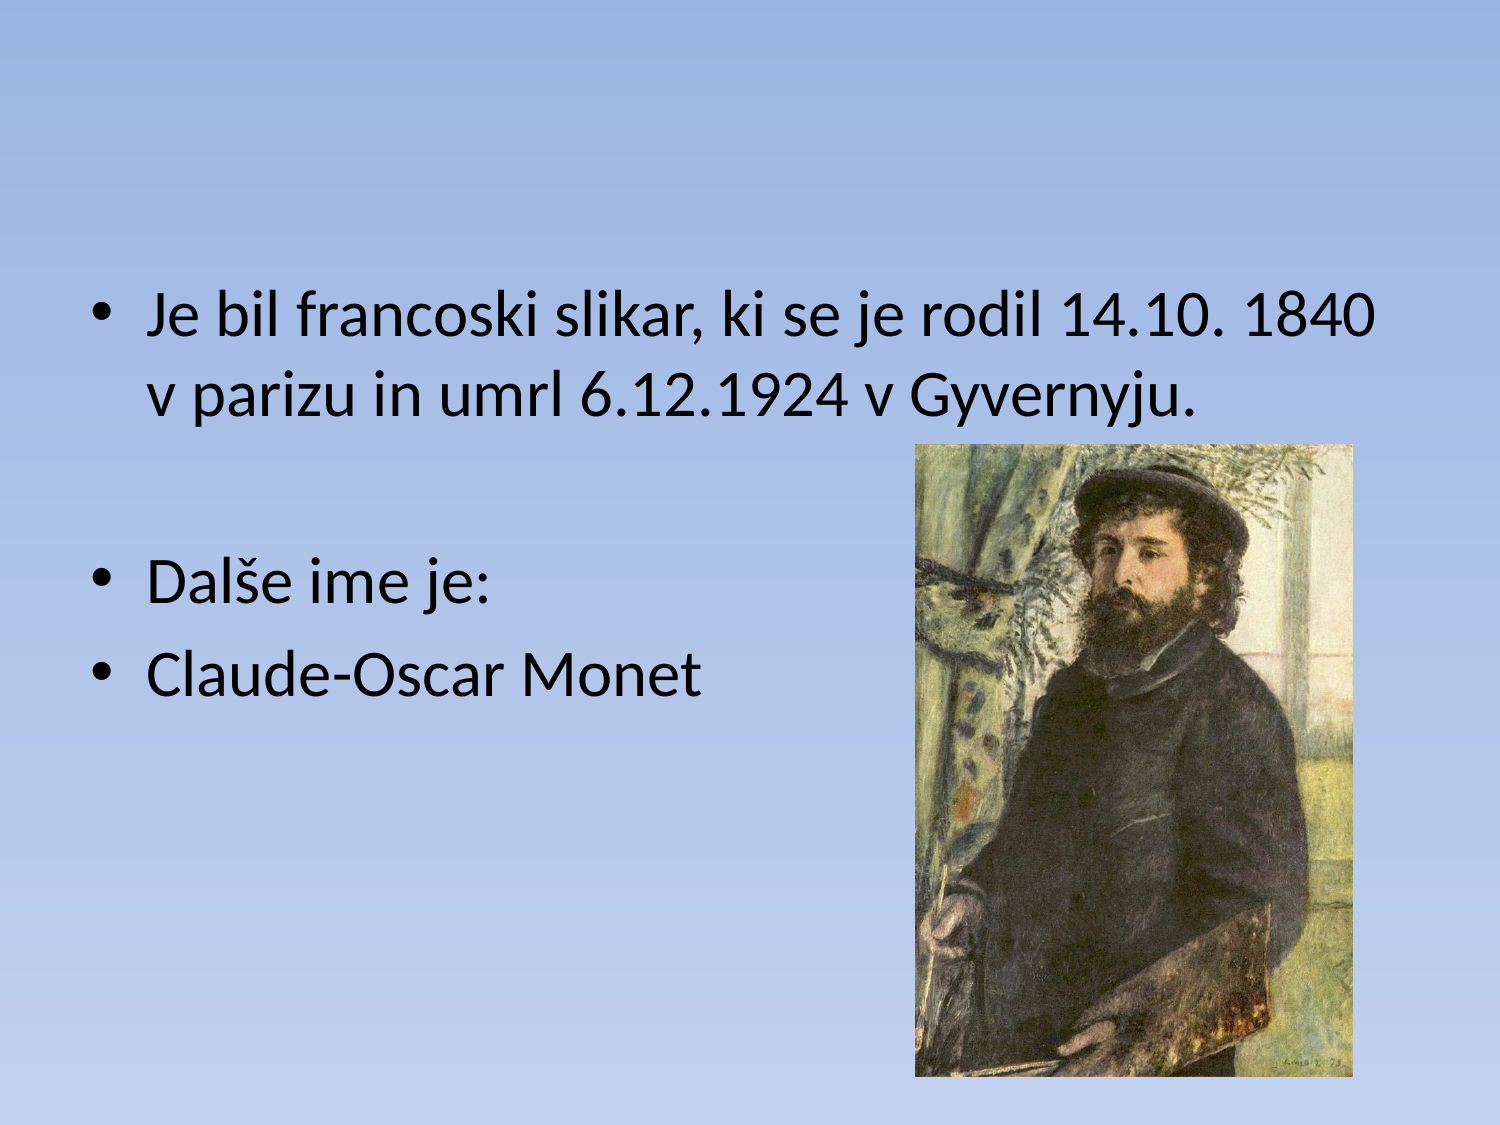

#
Je bil francoski slikar, ki se je rodil 14.10. 1840 v parizu in umrl 6.12.1924 v Gyvernyju.
Dalše ime je:
Claude-Oscar Monet